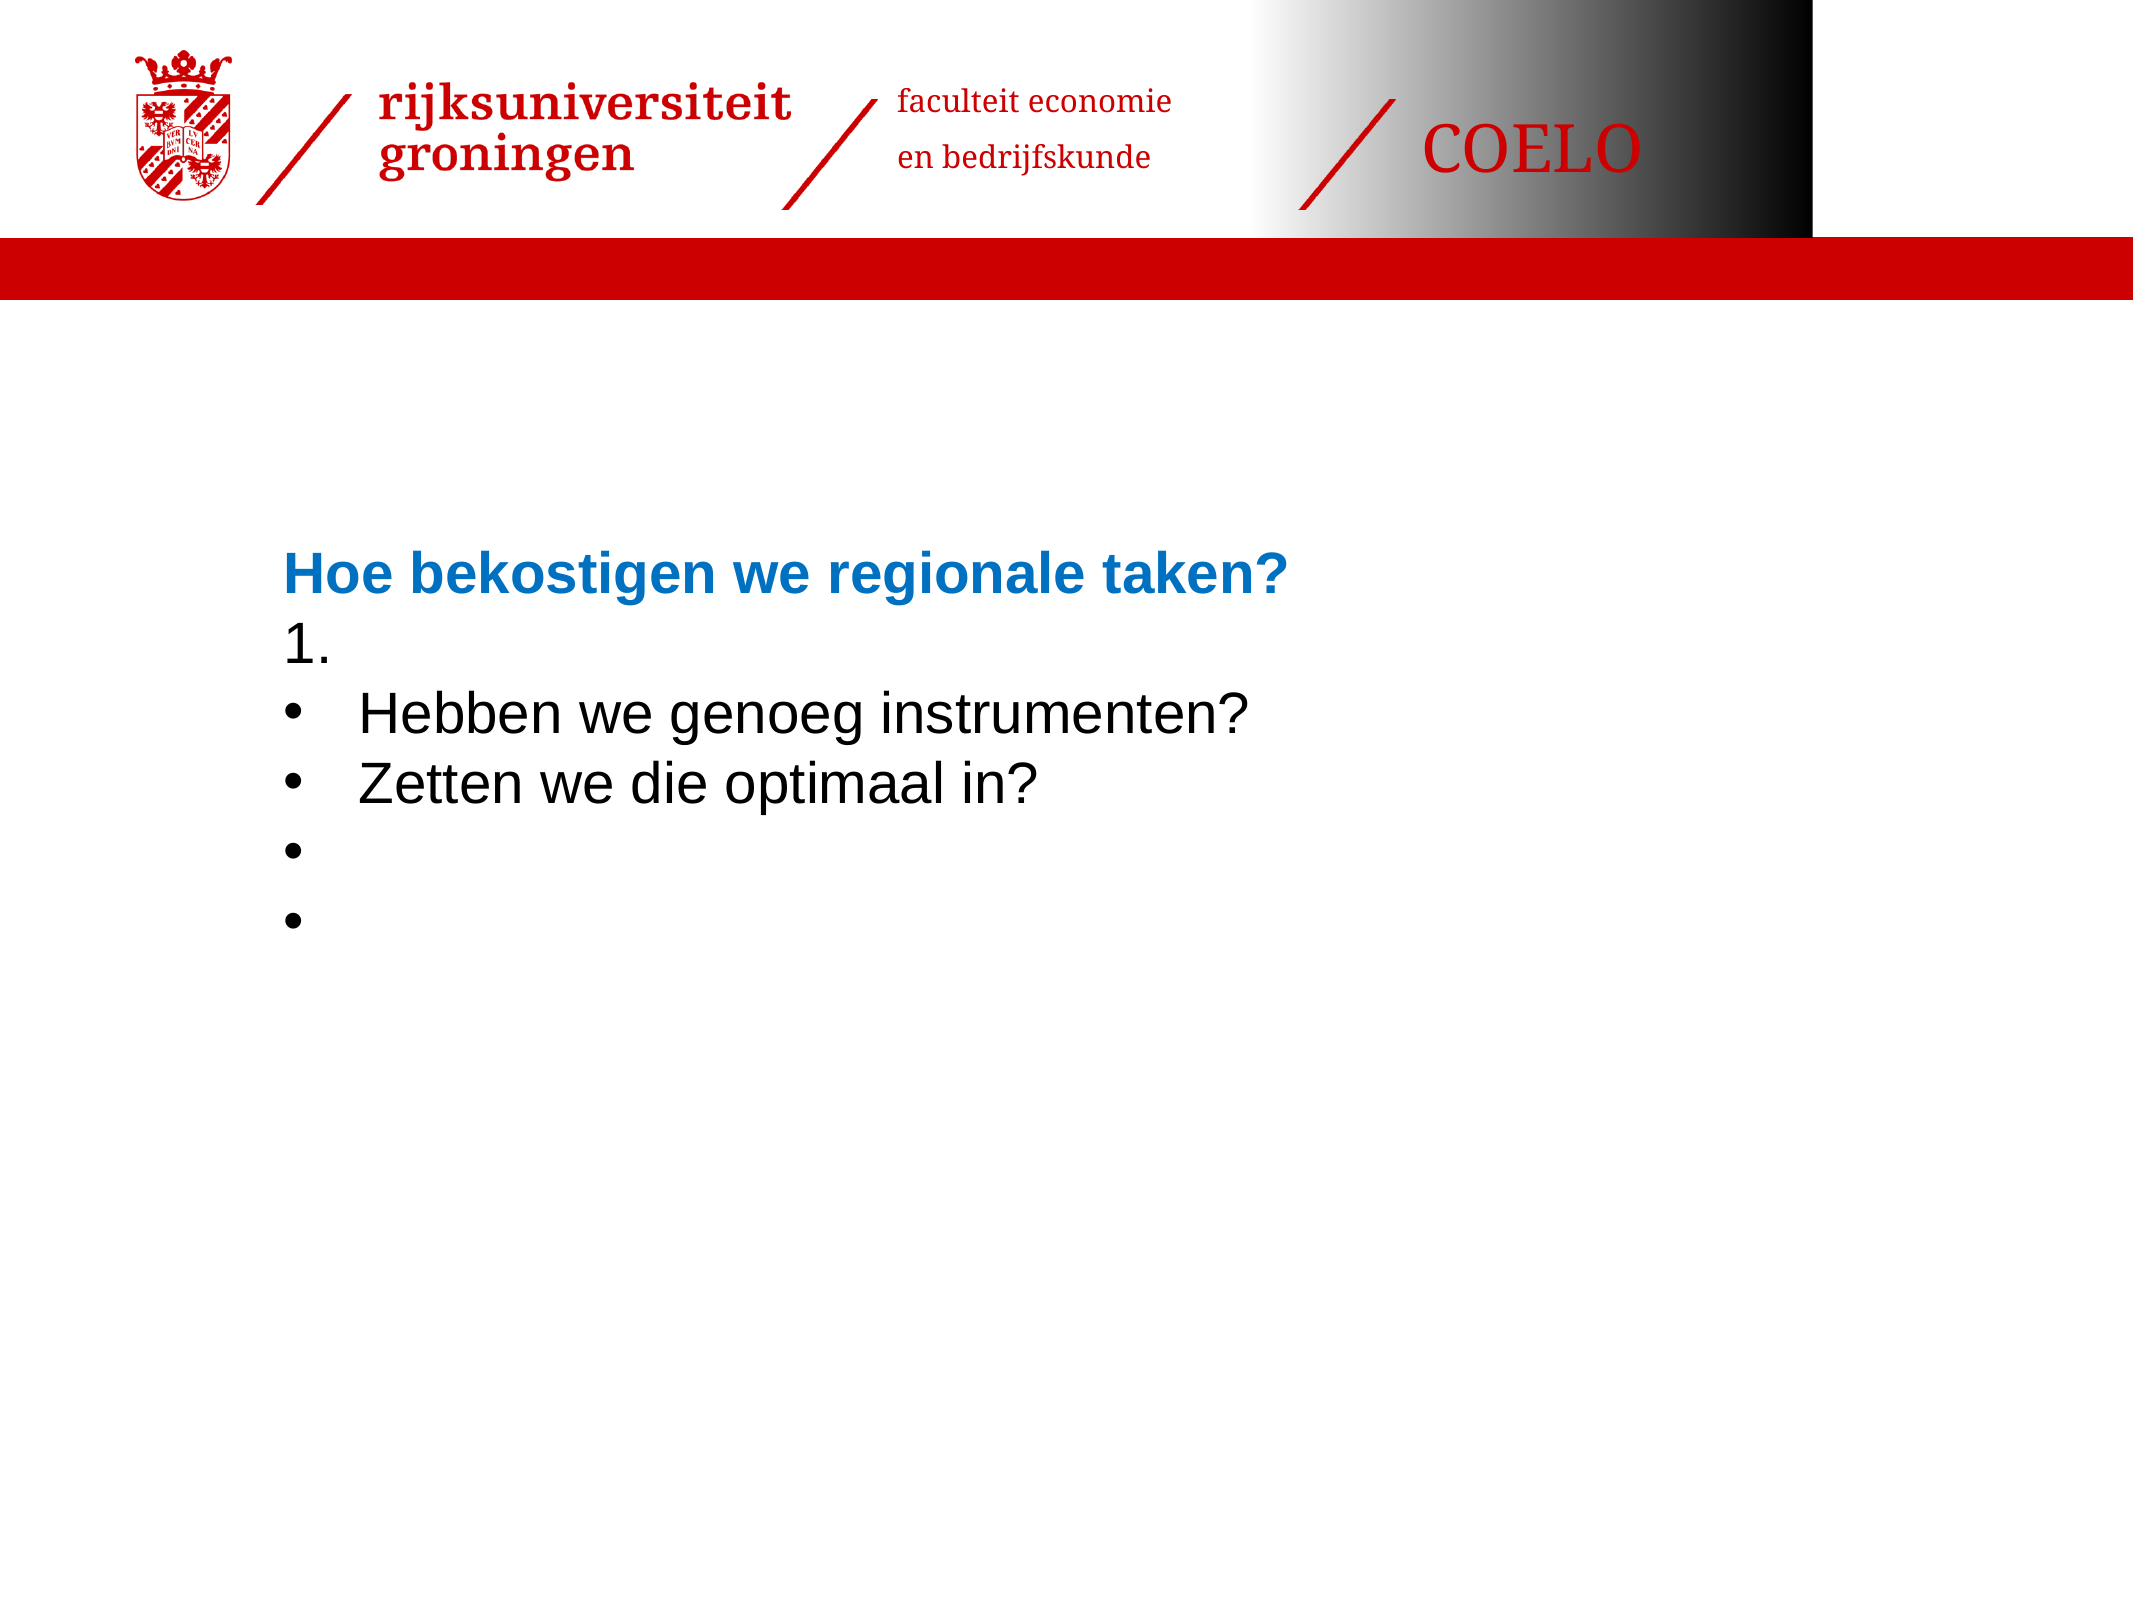

Hoe bekostigen we regionale taken?
Hebben we genoeg instrumenten?
Zetten we die optimaal in?